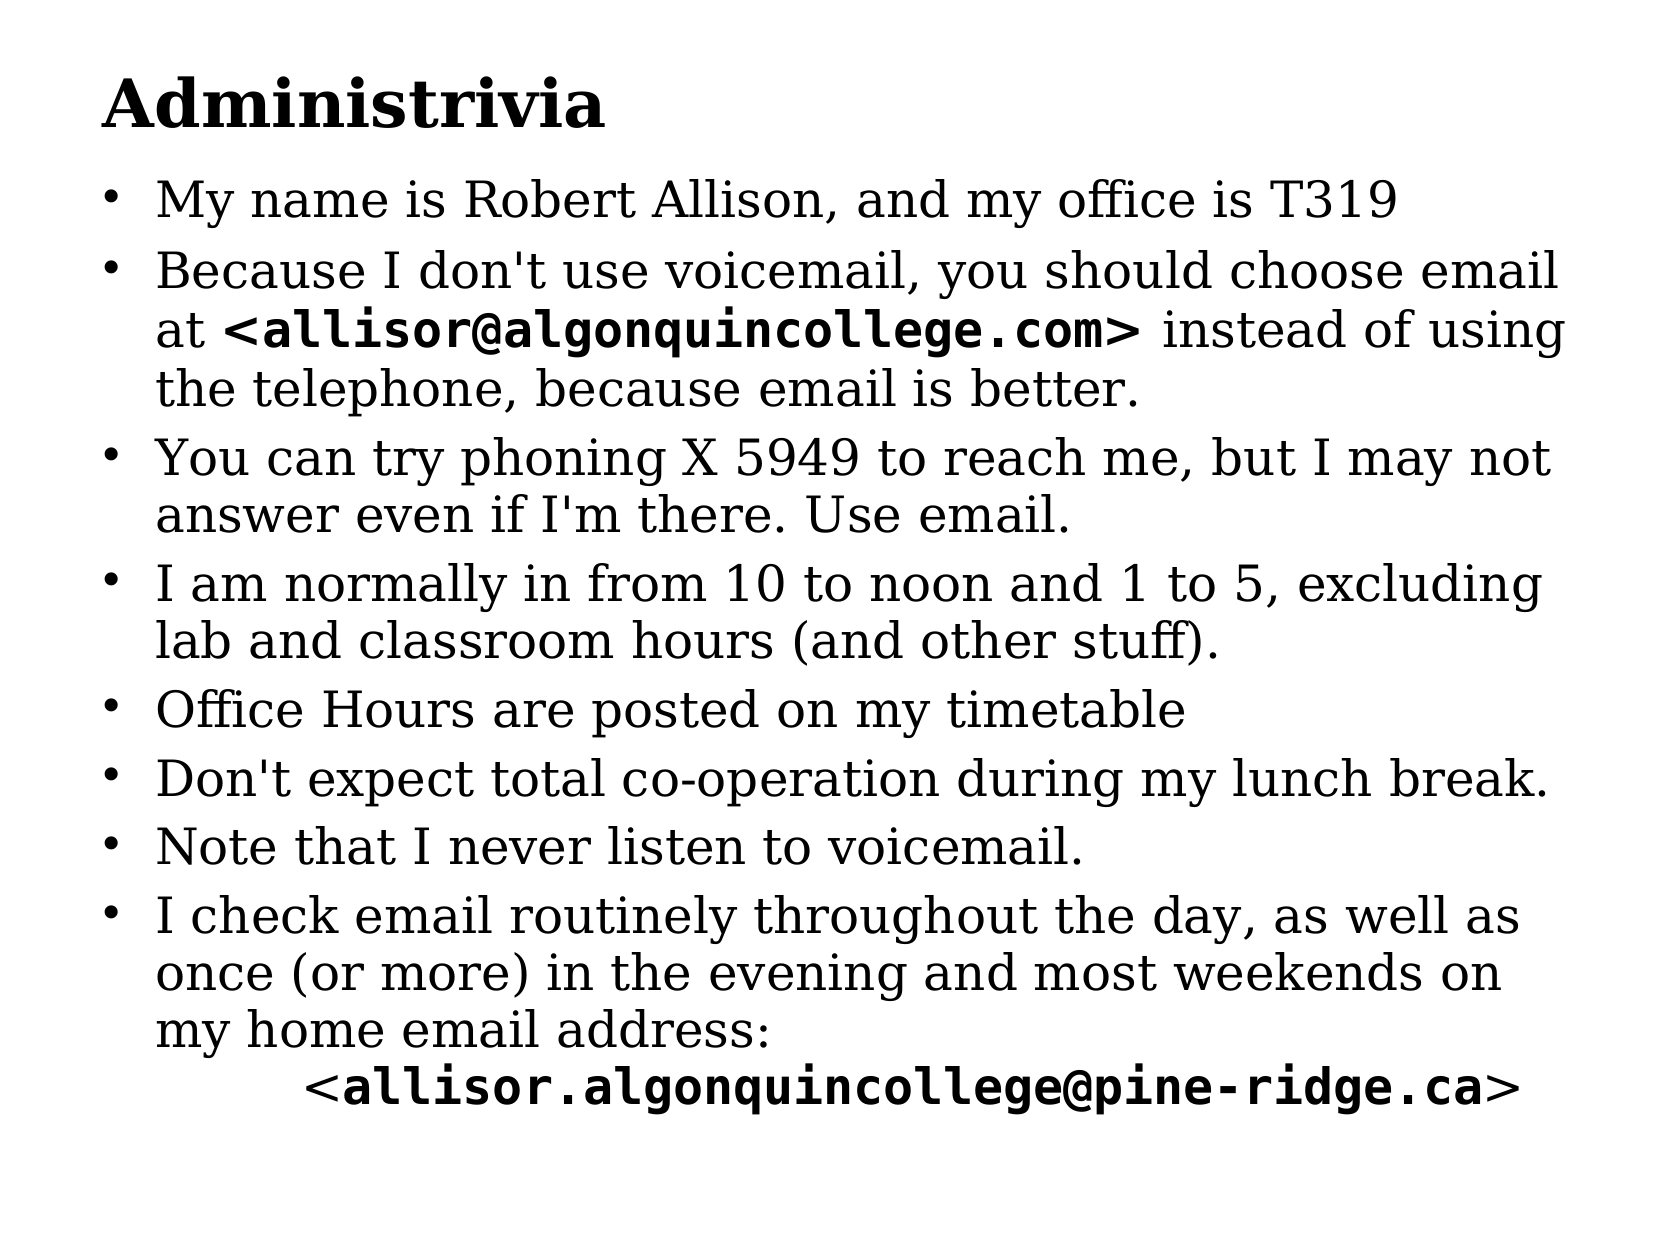

Administrivia
My name is Robert Allison, and my office is T319
Because I don't use voicemail, you should choose email at <allisor@algonquincollege.com> instead of using the telephone, because email is better.
You can try phoning X 5949 to reach me, but I may not answer even if I'm there. Use email.
I am normally in from 10 to noon and 1 to 5, excluding lab and classroom hours (and other stuff).
Office Hours are posted on my timetable
Don't expect total co-operation during my lunch break.
Note that I never listen to voicemail.
I check email routinely throughout the day, as well as once (or more) in the evening and most weekends on my home email address:
		<allisor.algonquincollege@pine-ridge.ca>